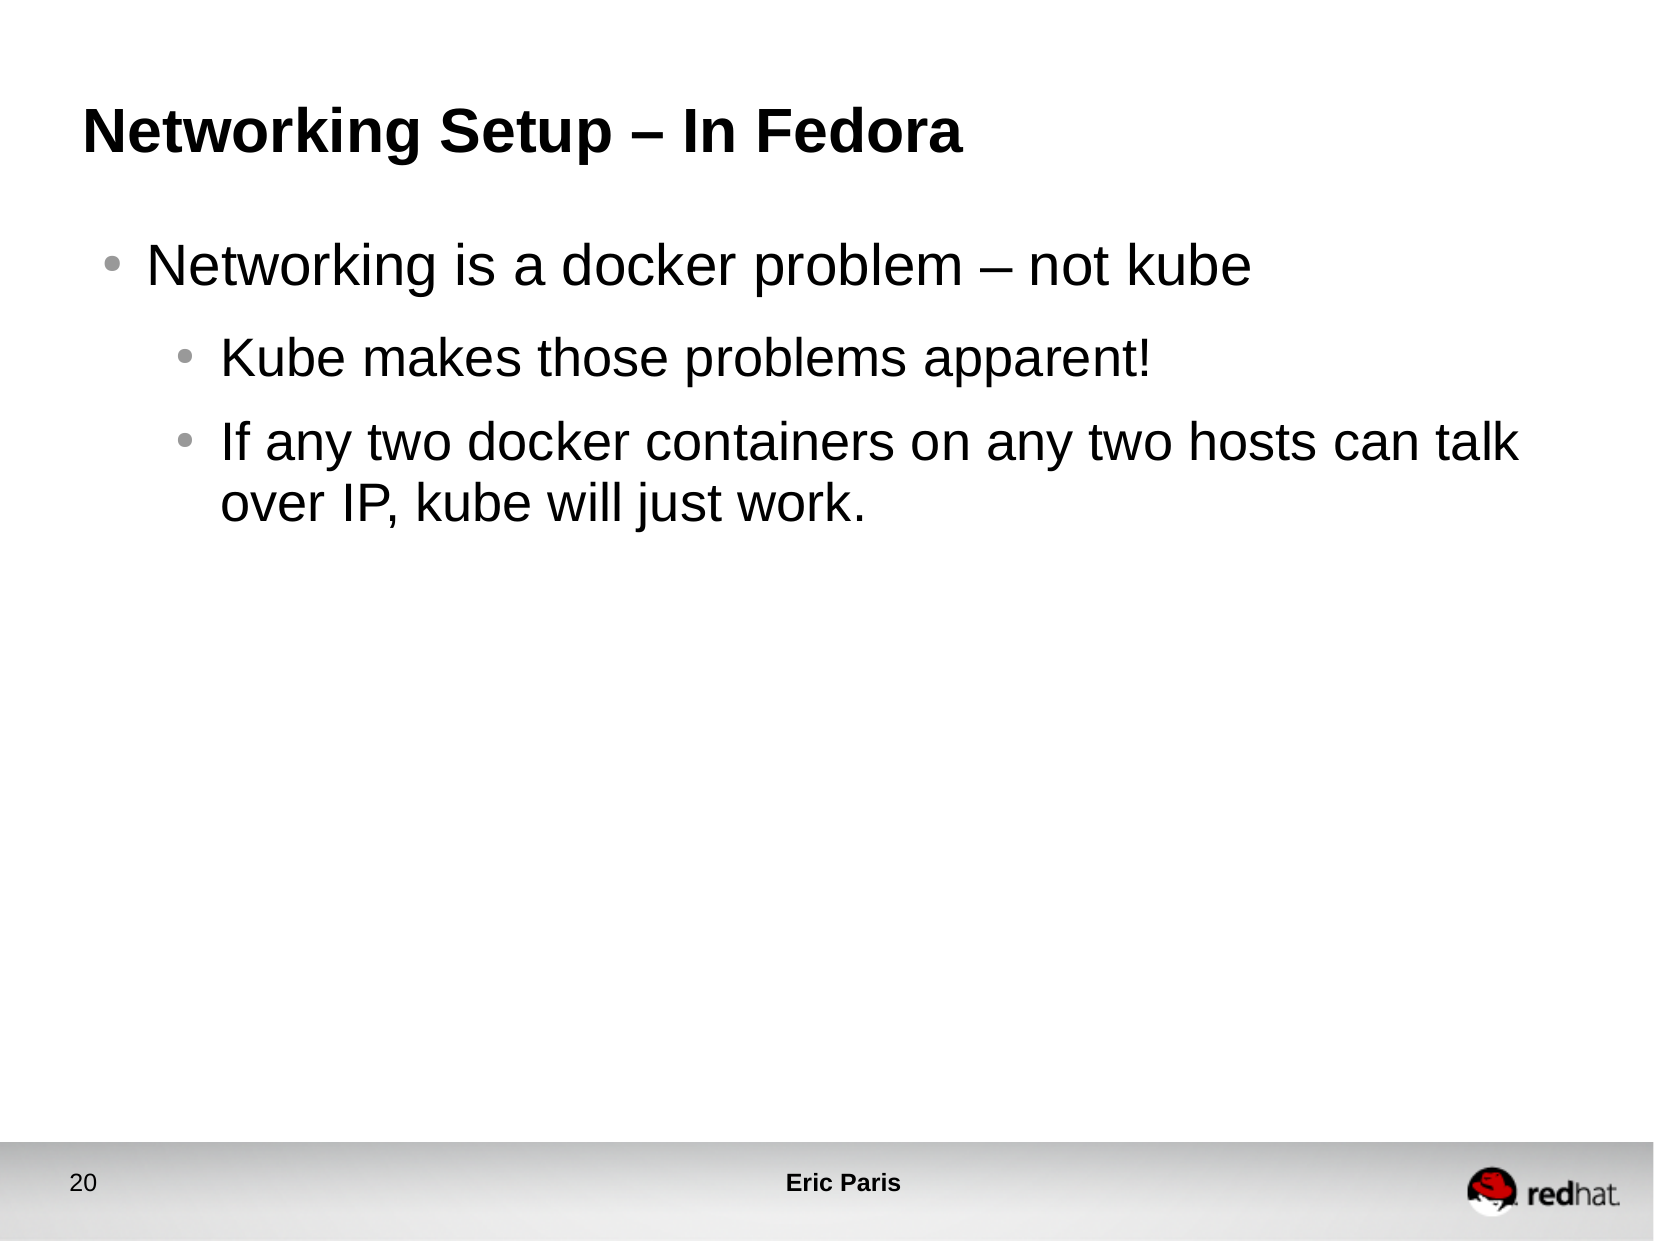

# Networking Setup – In Fedora
Networking is a docker problem – not kube
Kube makes those problems apparent!
If any two docker containers on any two hosts can talk over IP, kube will just work.